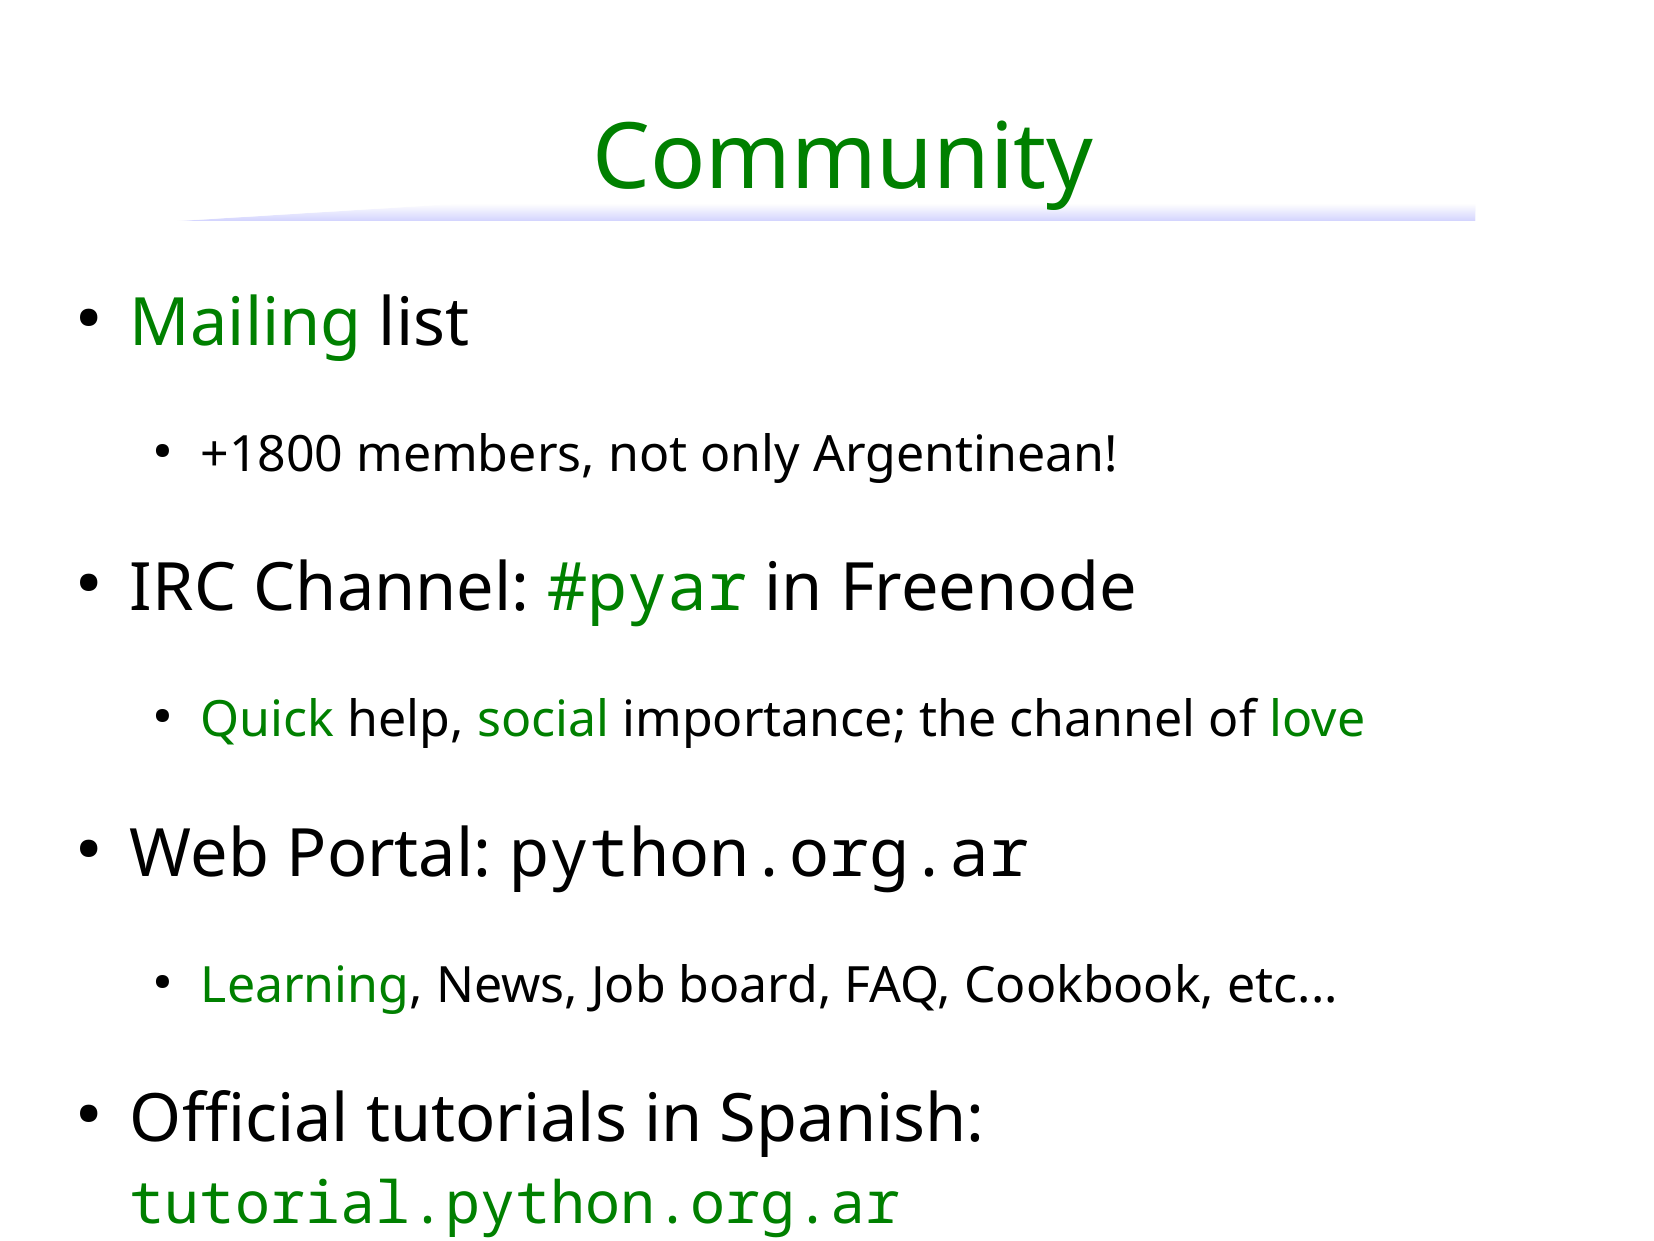

# Community
Mailing list
+1800 members, not only Argentinean!
IRC Channel: #pyar in Freenode
Quick help, social importance; the channel of love
Web Portal: python.org.ar
Learning, News, Job board, FAQ, Cookbook, etc...
Official tutorials in Spanish: tutorial.python.org.ar
Python 2.7, Python 3.5, Django 1.8